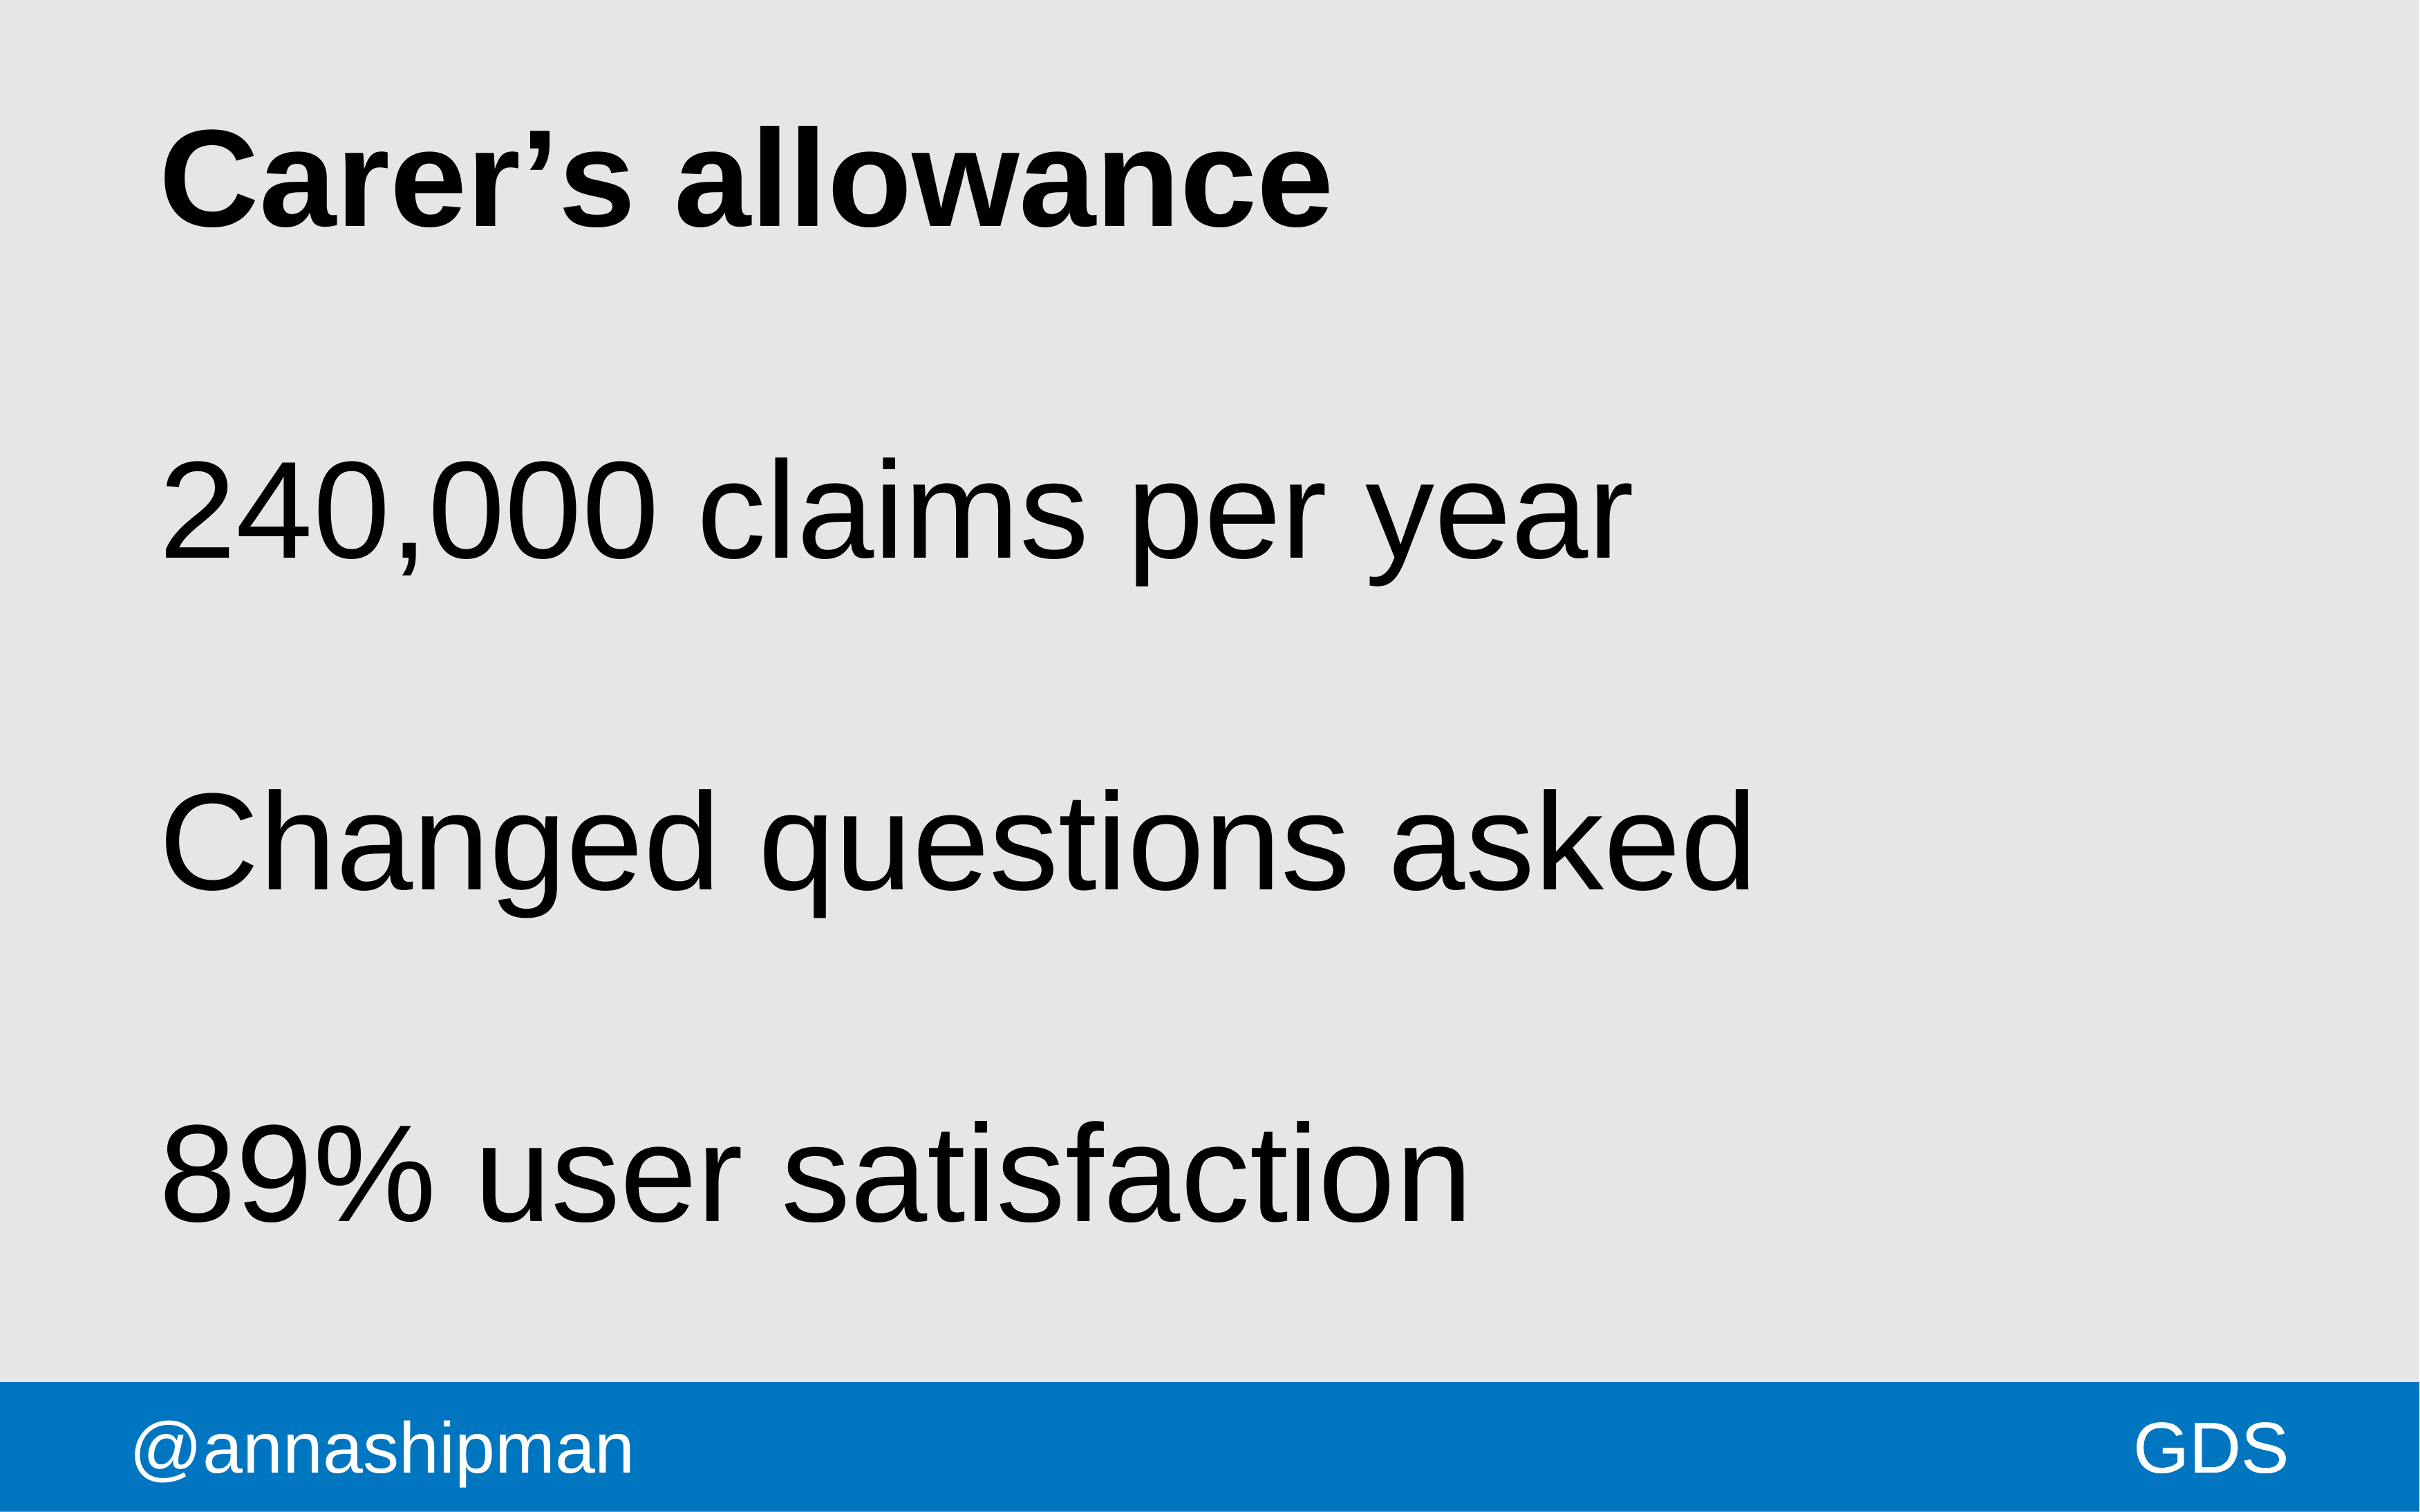

# Carer’s allowance 240,000 claims per year Changed questions asked 89% user satisfaction